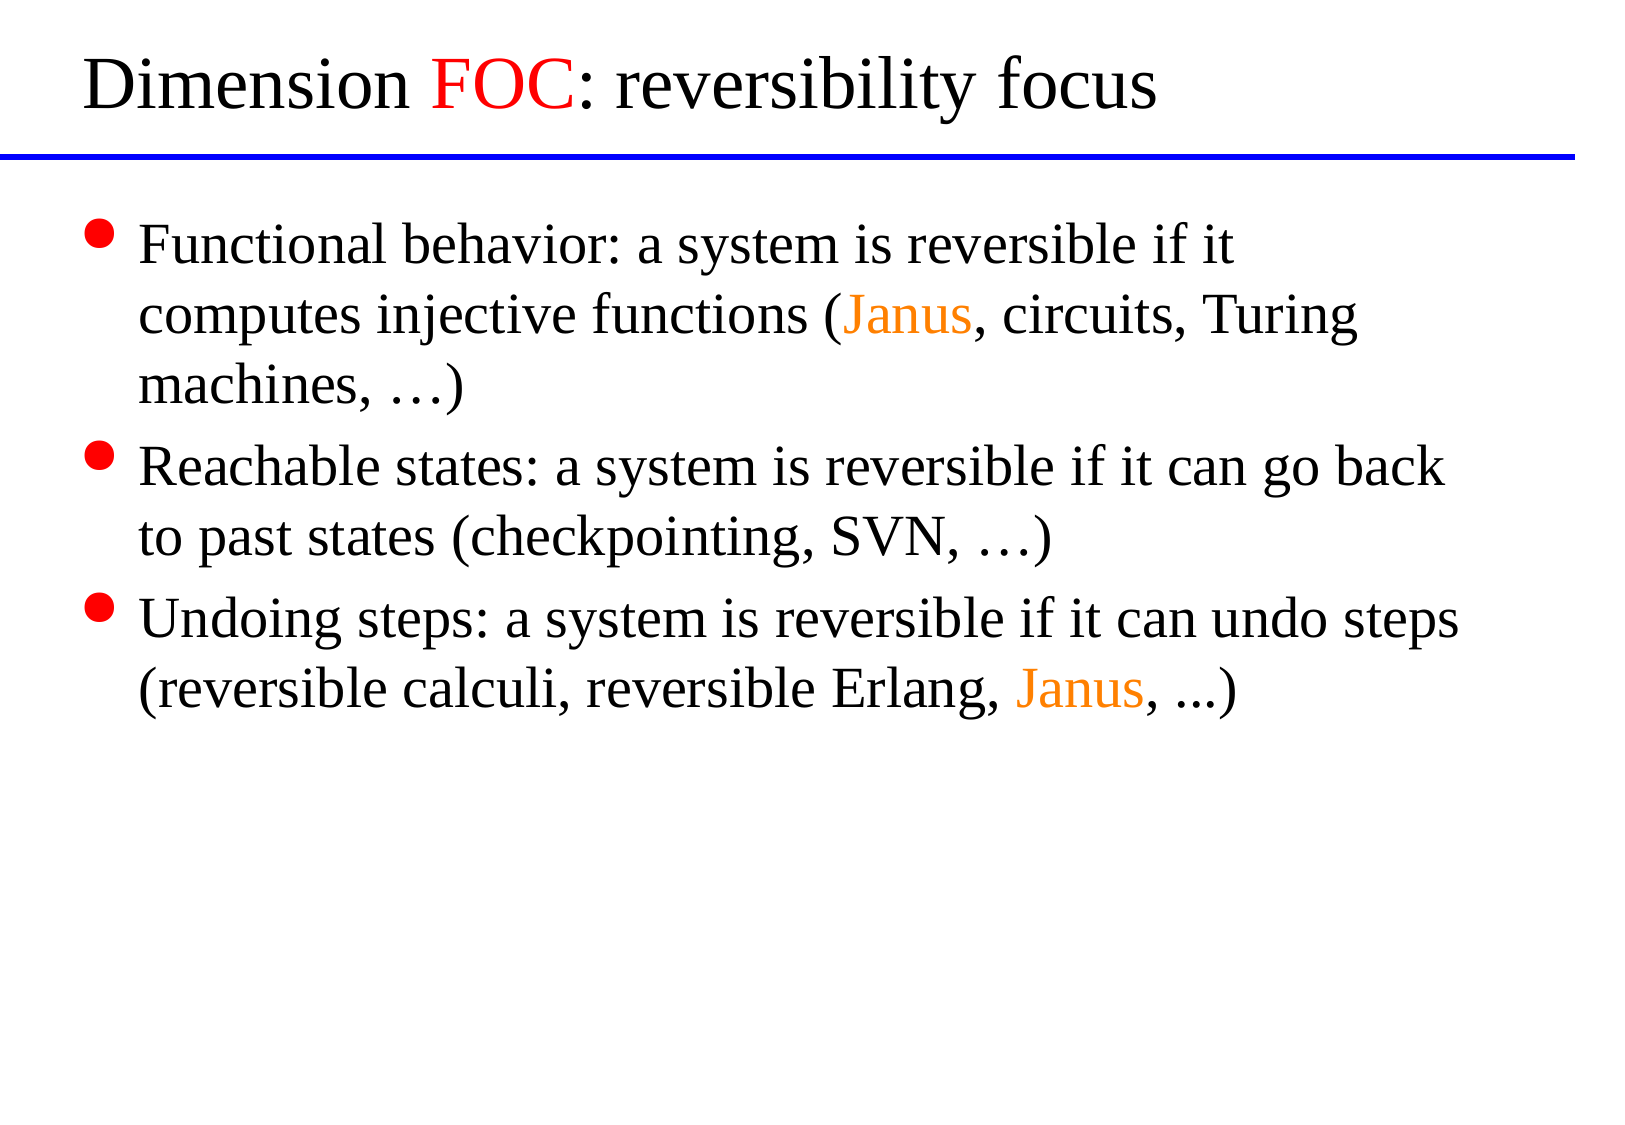

# Dimension FOC: reversibility focus
Functional behavior: a system is reversible if it computes injective functions (Janus, circuits, Turing machines, …)
Reachable states: a system is reversible if it can go back to past states (checkpointing, SVN, …)
Undoing steps: a system is reversible if it can undo steps (reversible calculi, reversible Erlang, Janus, ...)